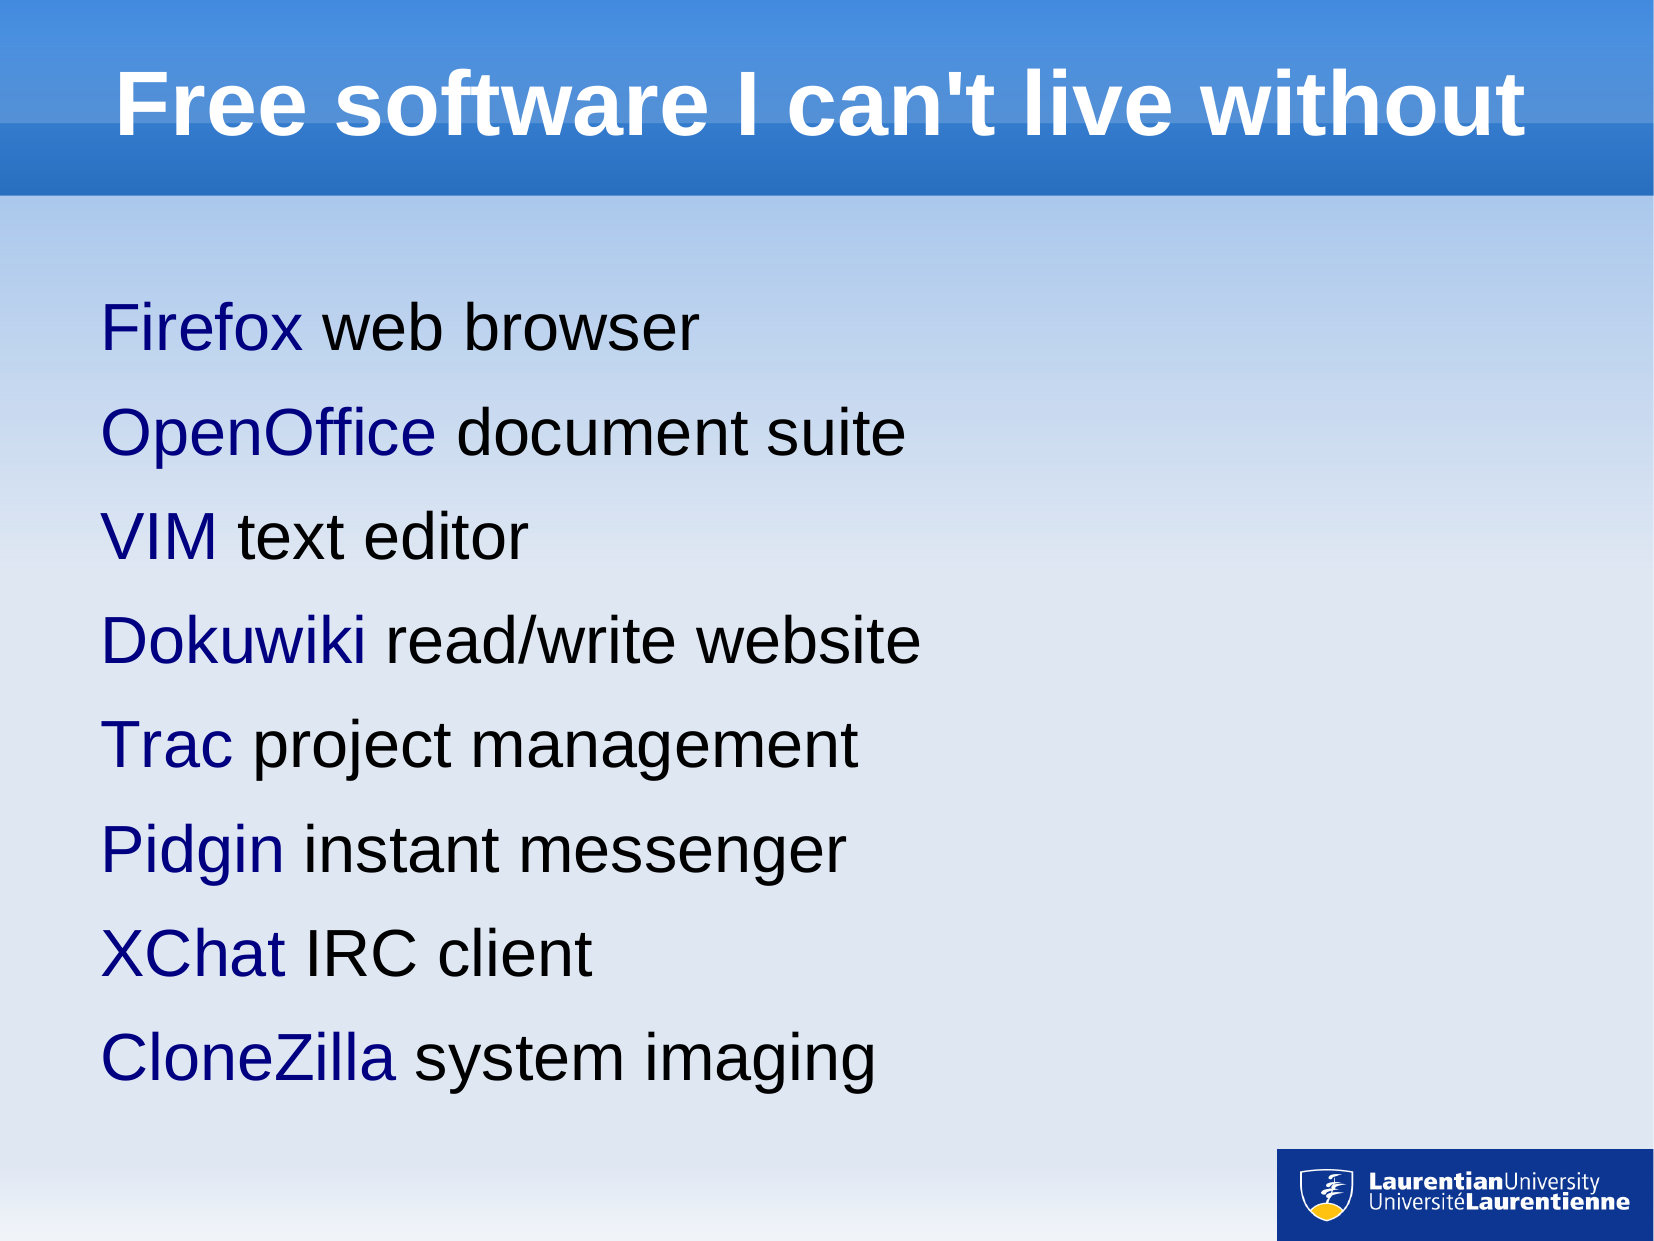

# Free software I can't live without
Firefox web browser
OpenOffice document suite
VIM text editor
Dokuwiki read/write website
Trac project management
Pidgin instant messenger
XChat IRC client
CloneZilla system imaging